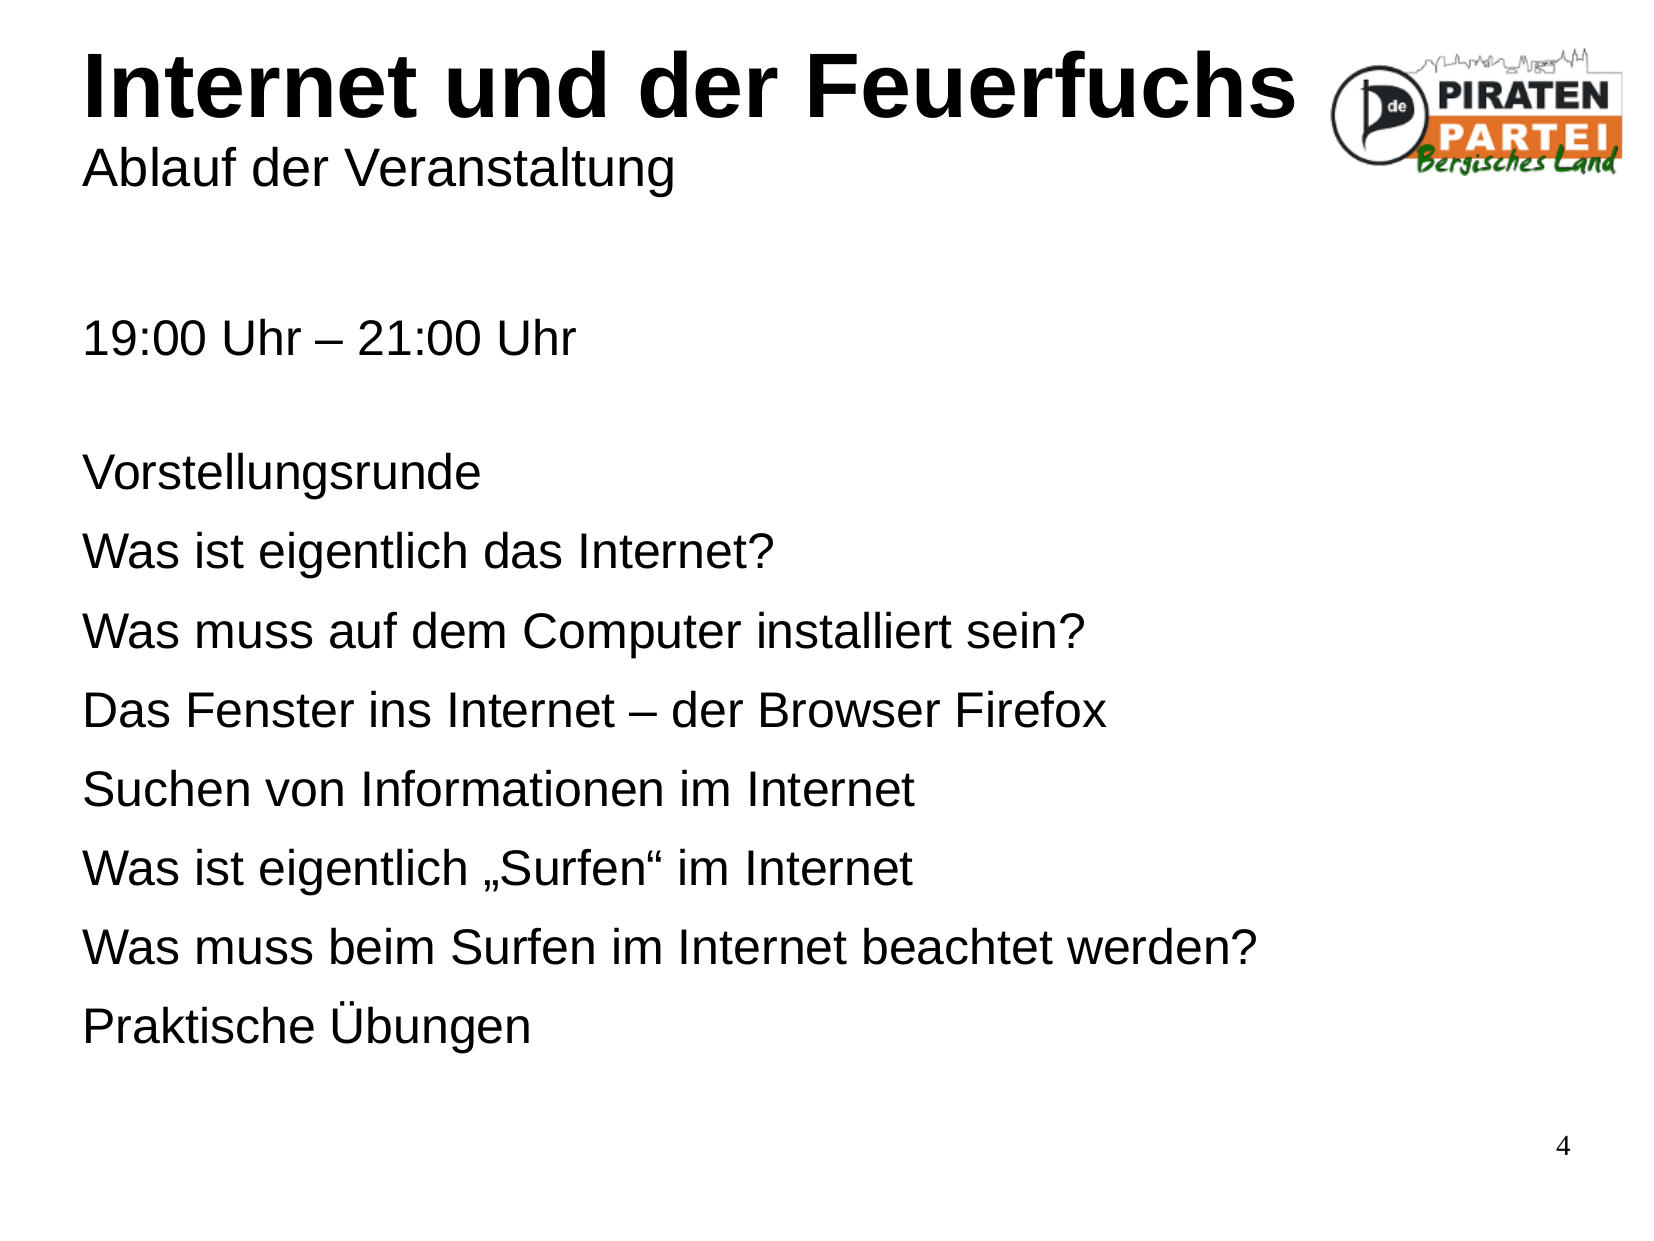

# Internet und der Feuerfuchs Ablauf der Veranstaltung
19:00 Uhr – 21:00 Uhr
Vorstellungsrunde
Was ist eigentlich das Internet?
Was muss auf dem Computer installiert sein?
Das Fenster ins Internet – der Browser Firefox
Suchen von Informationen im Internet
Was ist eigentlich „Surfen“ im Internet
Was muss beim Surfen im Internet beachtet werden?
Praktische Übungen
4